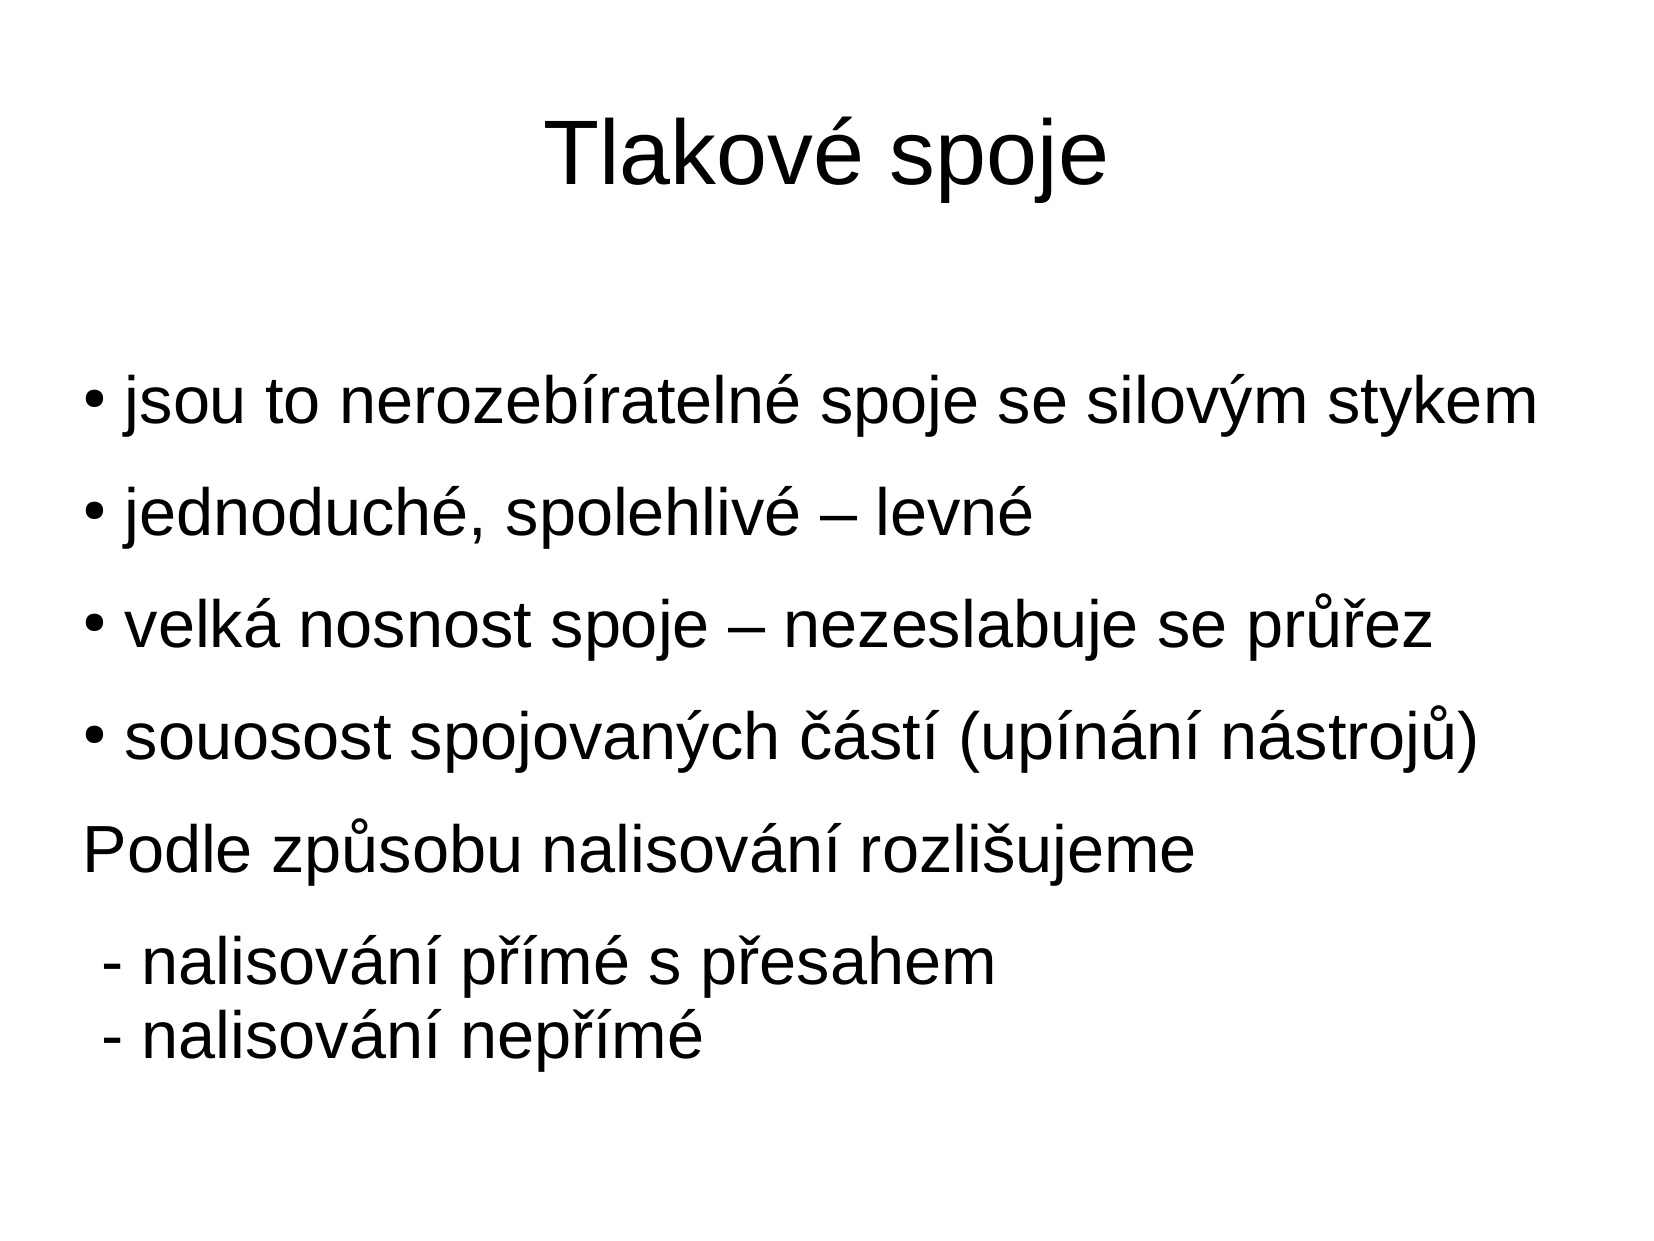

# Tlakové spoje
 jsou to nerozebíratelné spoje se silovým stykem
 jednoduché, spolehlivé – levné
 velká nosnost spoje – nezeslabuje se průřez
 souosost spojovaných částí (upínání nástrojů)
Podle způsobu nalisování rozlišujeme
 - nalisování přímé s přesahem
 - nalisování nepřímé